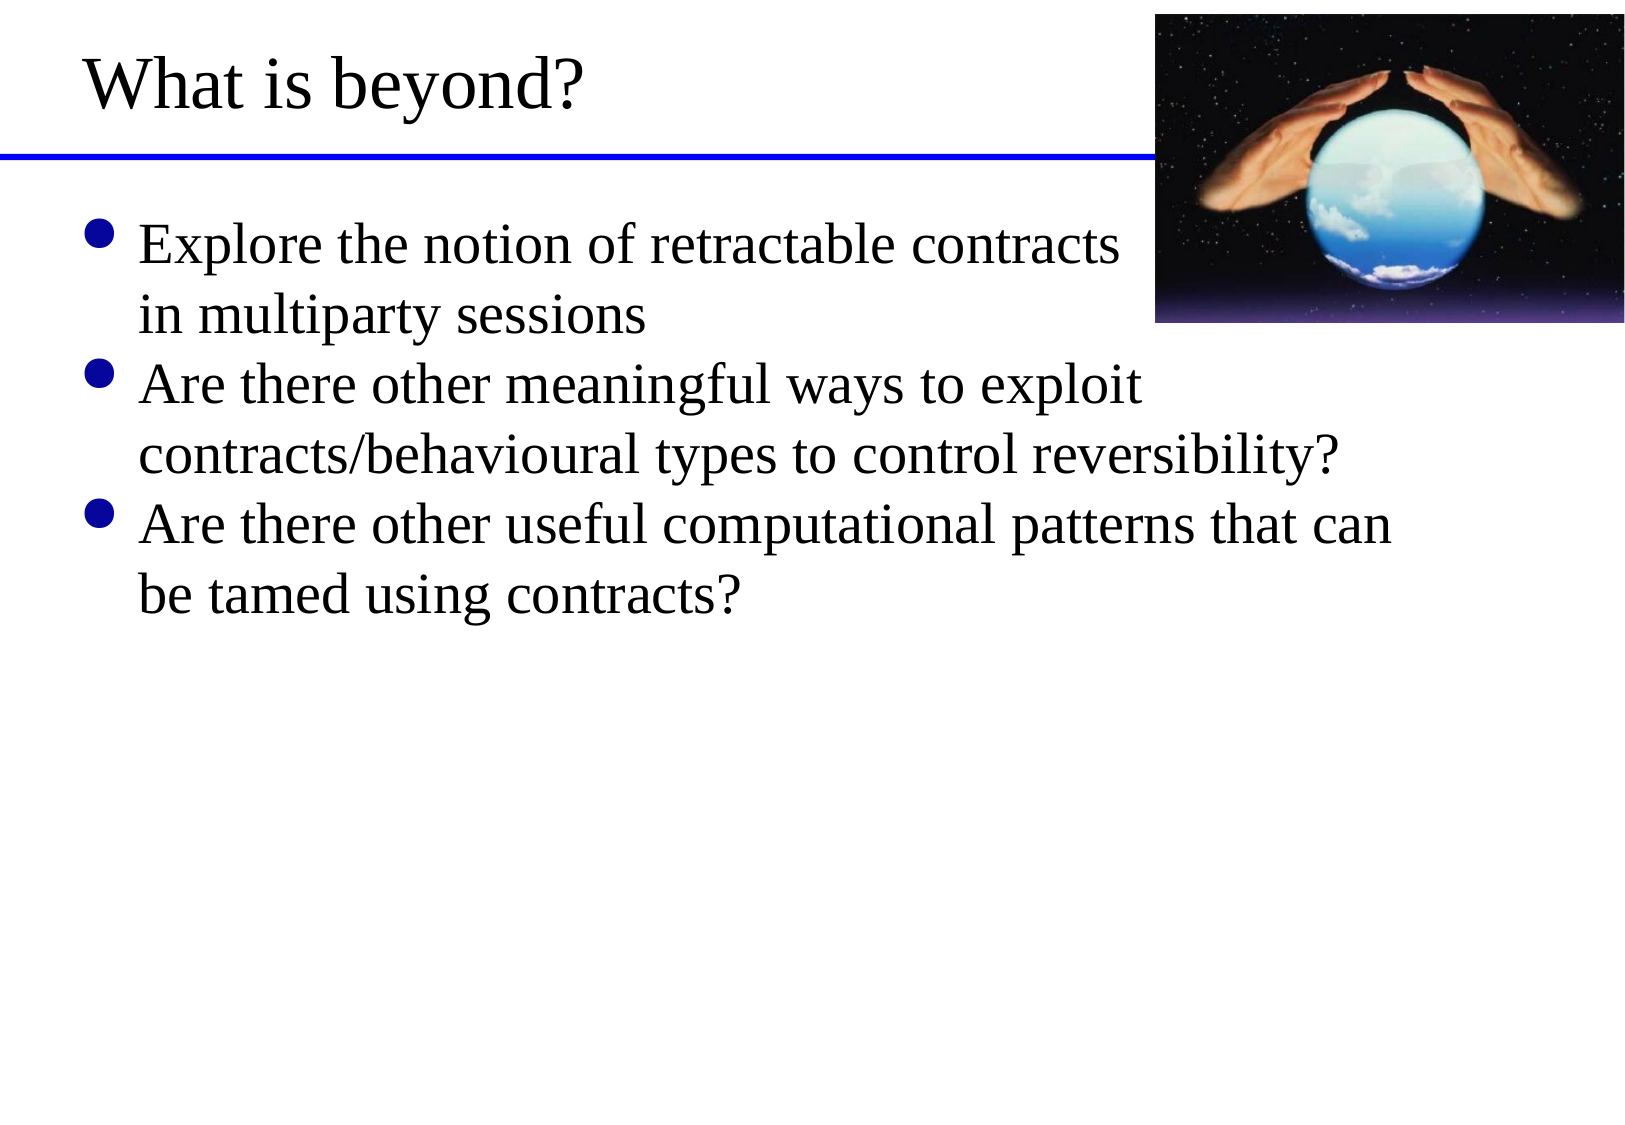

What is beyond?
Explore the notion of retractable contracts
in multiparty sessions
Are there other meaningful ways to exploit contracts/behavioural types to control reversibility?
Are there other useful computational patterns that can be tamed using contracts?